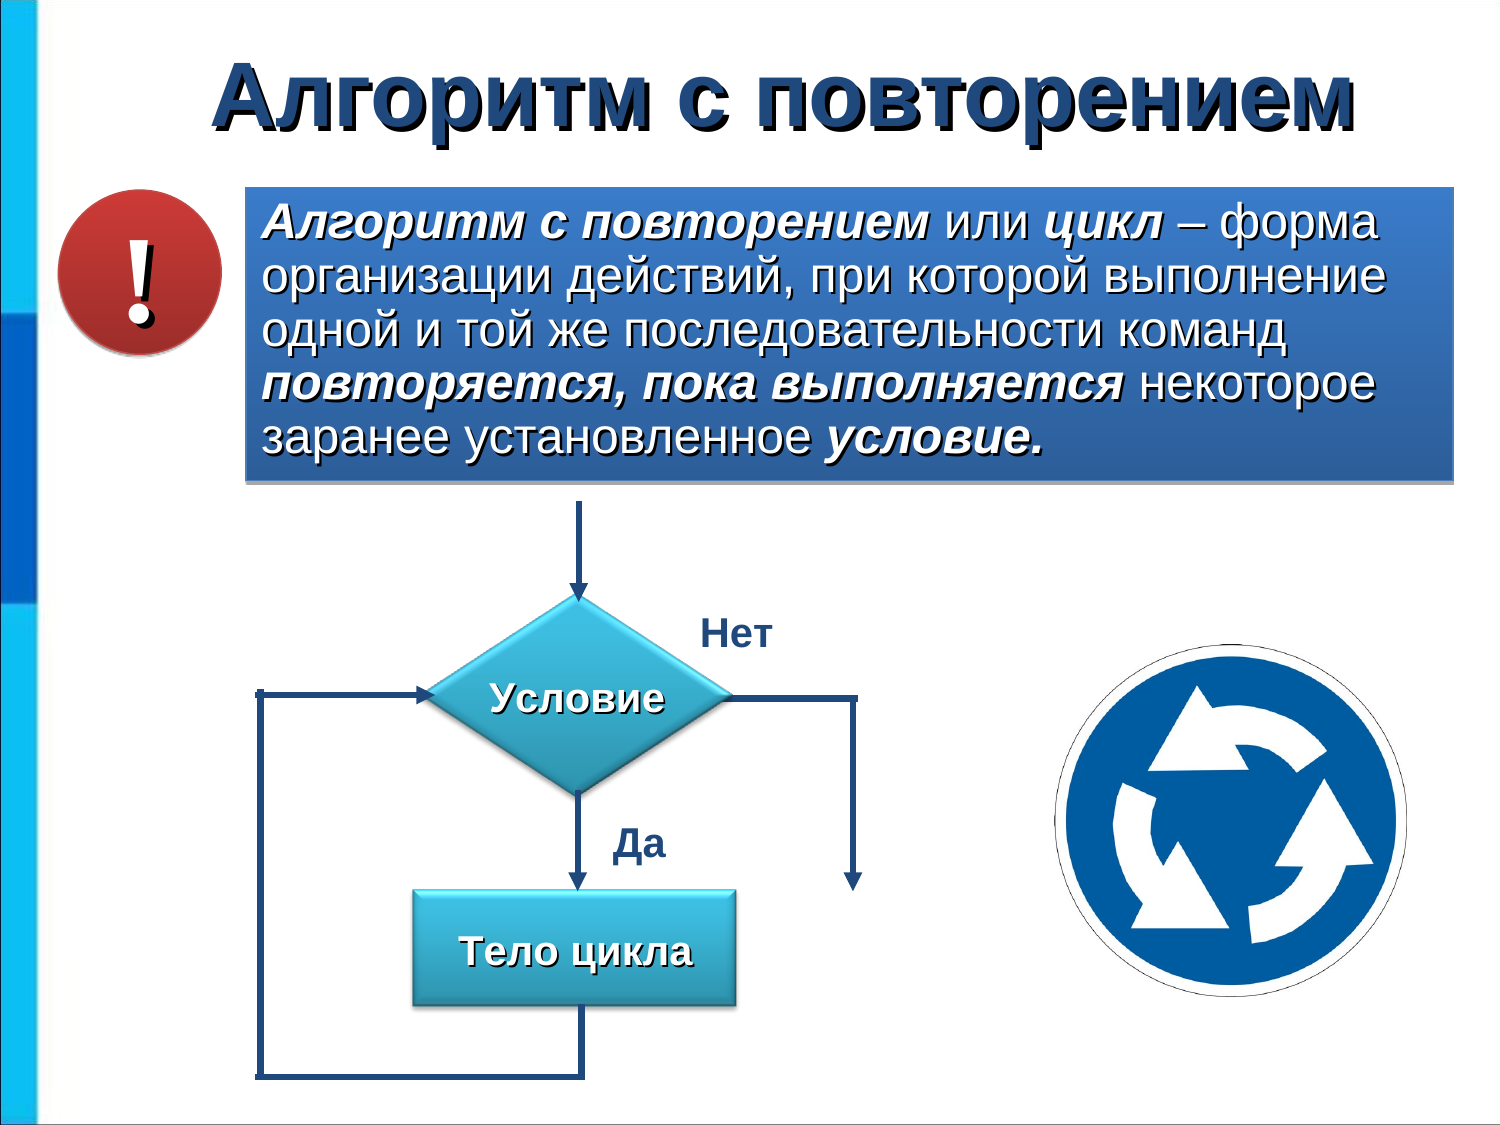

# Алгоритм с повторением
Алгоритм с повторением или цикл – форма организации действий, при которой выполнение одной и той же последовательности команд повторяется, пока выполняется некоторое заранее установленное условие.
!
Условие
Нет
Да
Тело цикла